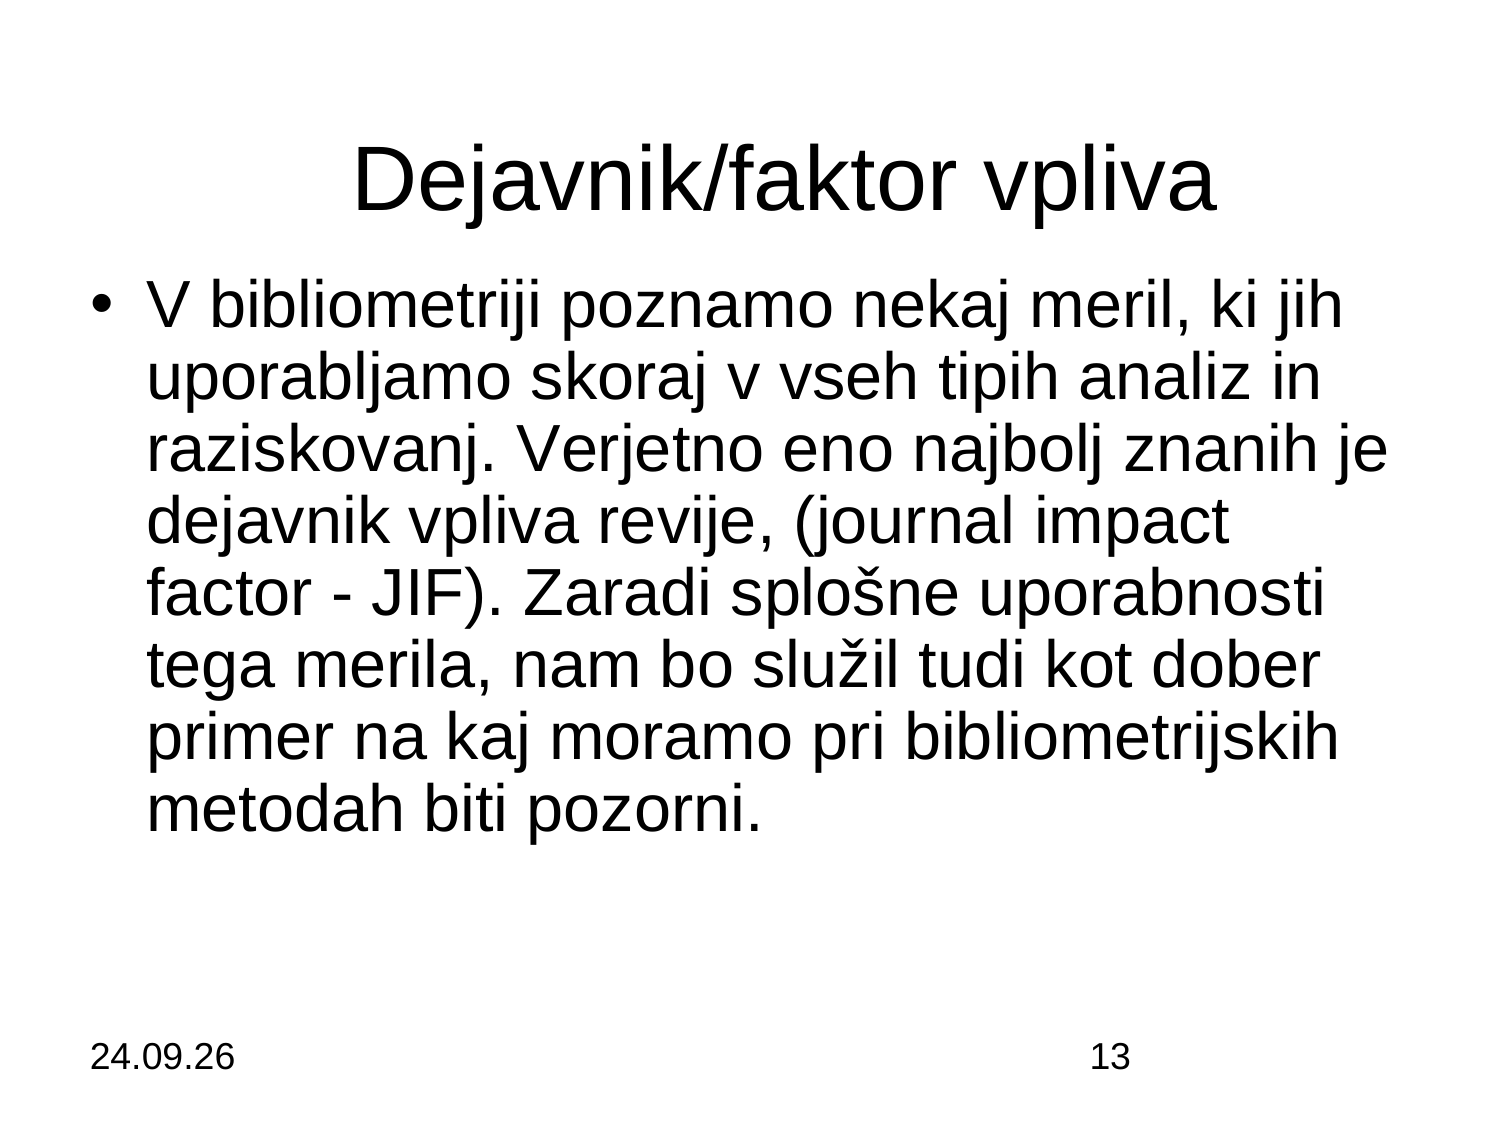

Dejavnik/faktor vpliva
# V bibliometriji poznamo nekaj meril, ki jih uporabljamo skoraj v vseh tipih analiz in raziskovanj. Verjetno eno najbolj znanih je dejavnik vpliva revije, (journal impact factor - JIF). Zaradi splošne uporabnosti tega merila, nam bo služil tudi kot dober primer na kaj moramo pri bibliometrijskih metodah biti pozorni.
13